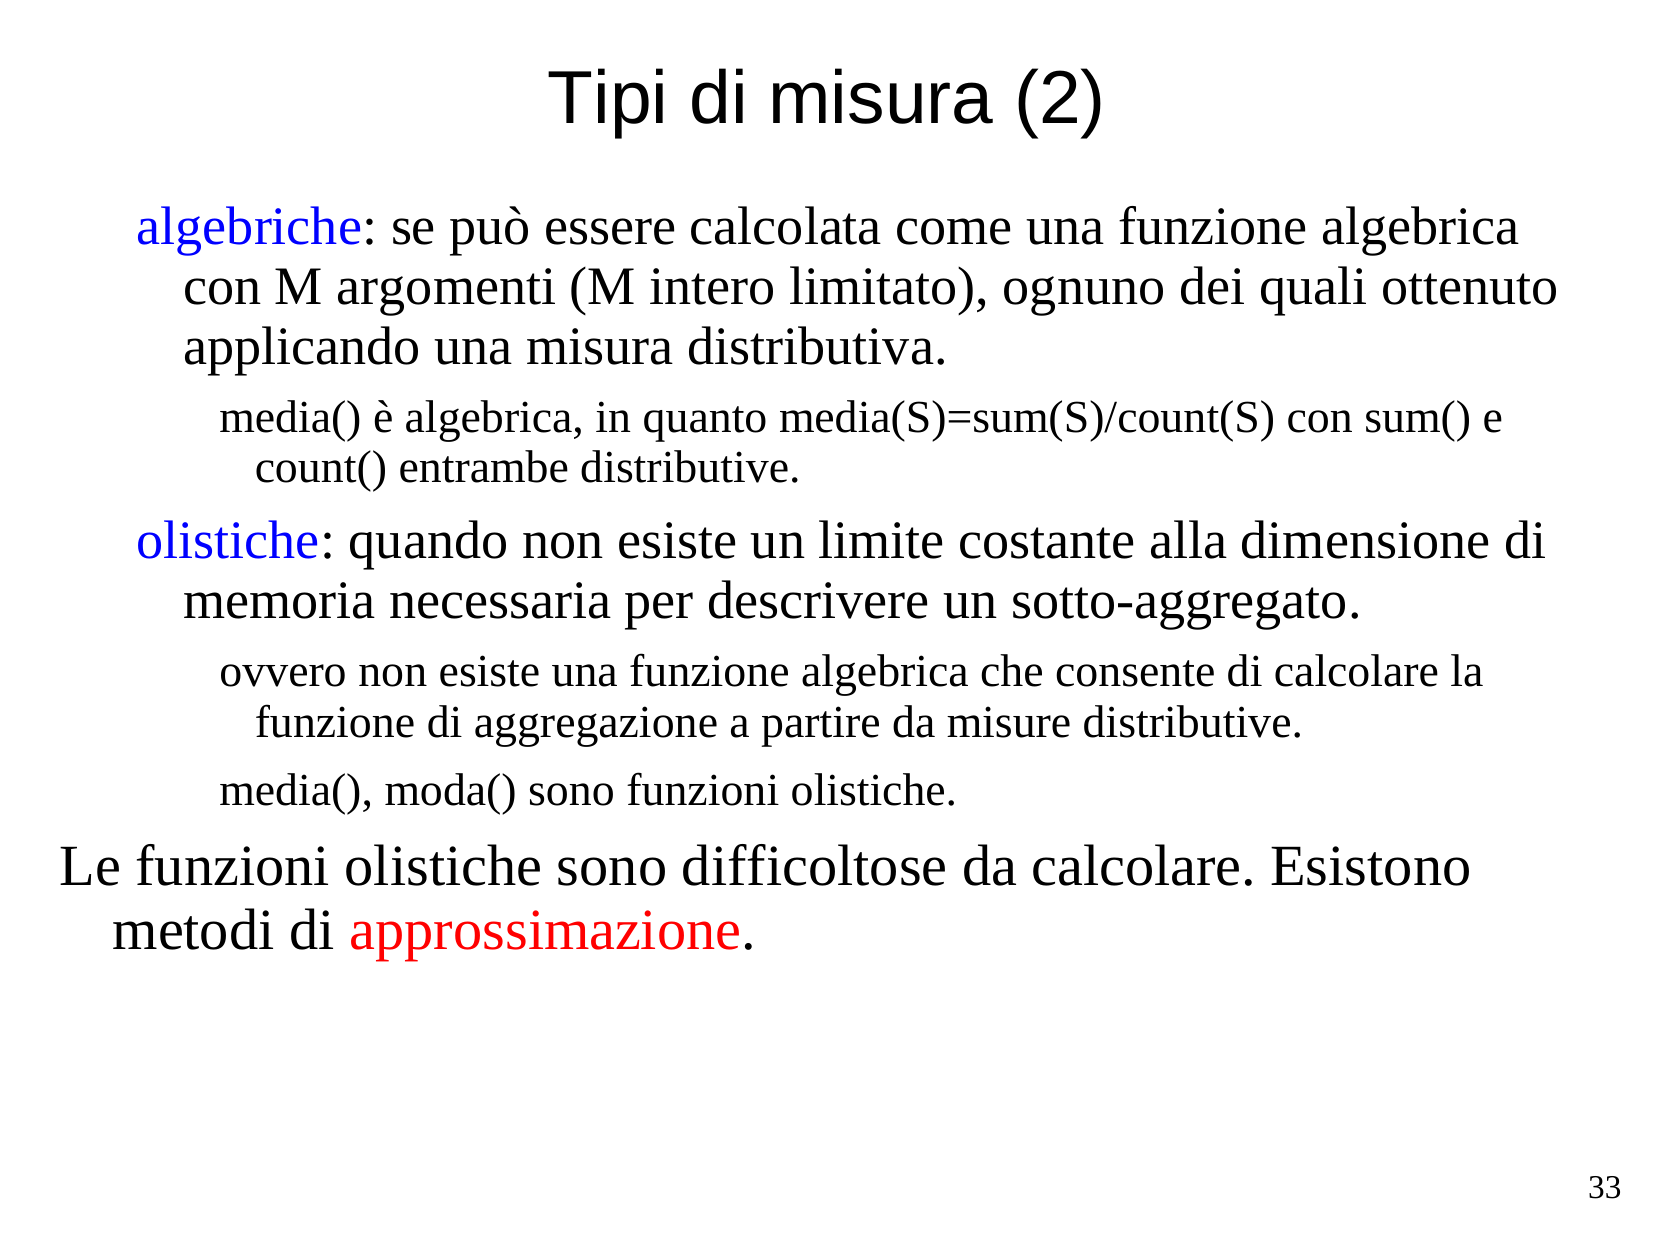

# Tipi di misura (2)
algebriche: se può essere calcolata come una funzione algebrica con M argomenti (M intero limitato), ognuno dei quali ottenuto applicando una misura distributiva.
media() è algebrica, in quanto media(S)=sum(S)/count(S) con sum() e count() entrambe distributive.
olistiche: quando non esiste un limite costante alla dimensione di memoria necessaria per descrivere un sotto-aggregato.
ovvero non esiste una funzione algebrica che consente di calcolare la funzione di aggregazione a partire da misure distributive.
media(), moda() sono funzioni olistiche.
Le funzioni olistiche sono difficoltose da calcolare. Esistono metodi di approssimazione.